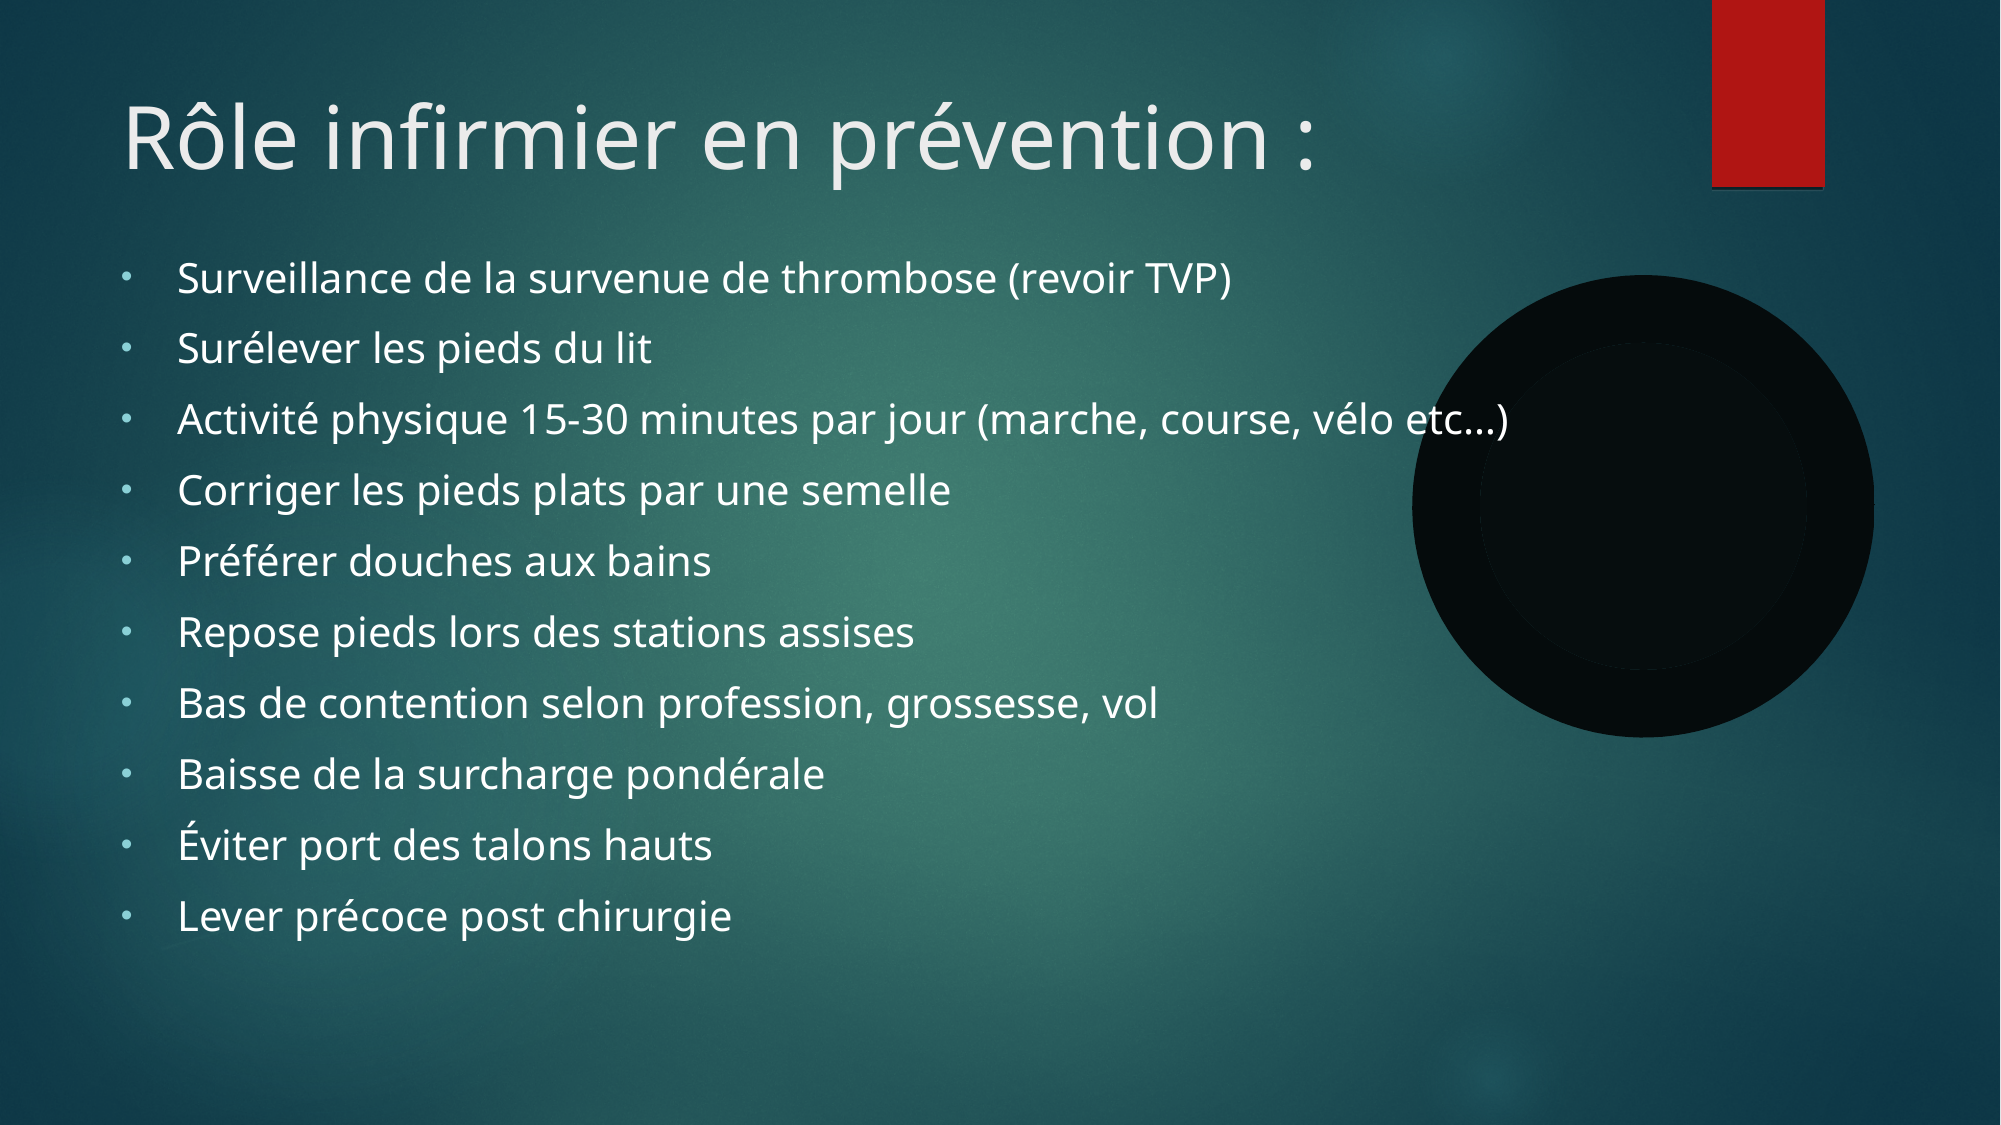

# Rôle infirmier en prévention :
Surveillance de la survenue de thrombose (revoir TVP)
Surélever les pieds du lit
Activité physique 15-30 minutes par jour (marche, course, vélo etc…)
Corriger les pieds plats par une semelle
Préférer douches aux bains
Repose pieds lors des stations assises
Bas de contention selon profession, grossesse, vol
Baisse de la surcharge pondérale
Éviter port des talons hauts
Lever précoce post chirurgie